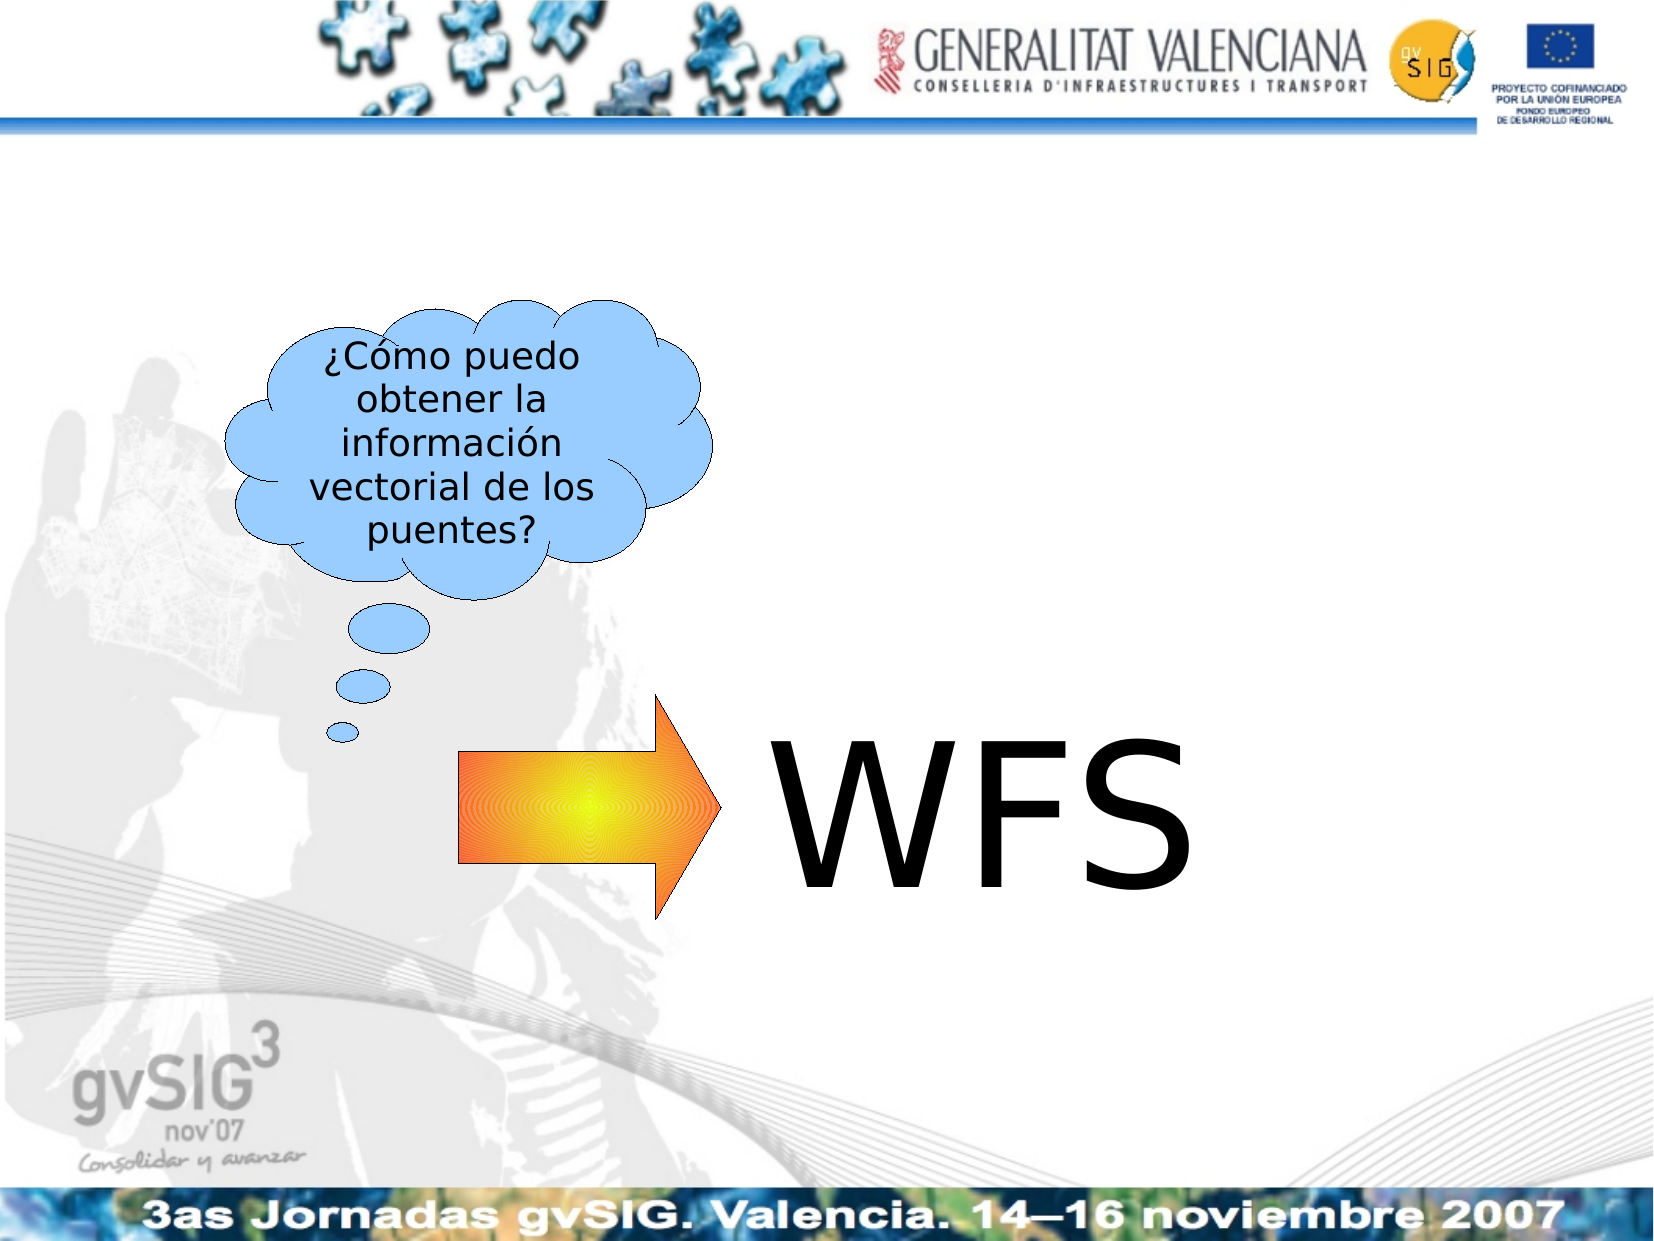

¿Cómo puedo
obtener la información vectorial de los puentes?
WFS